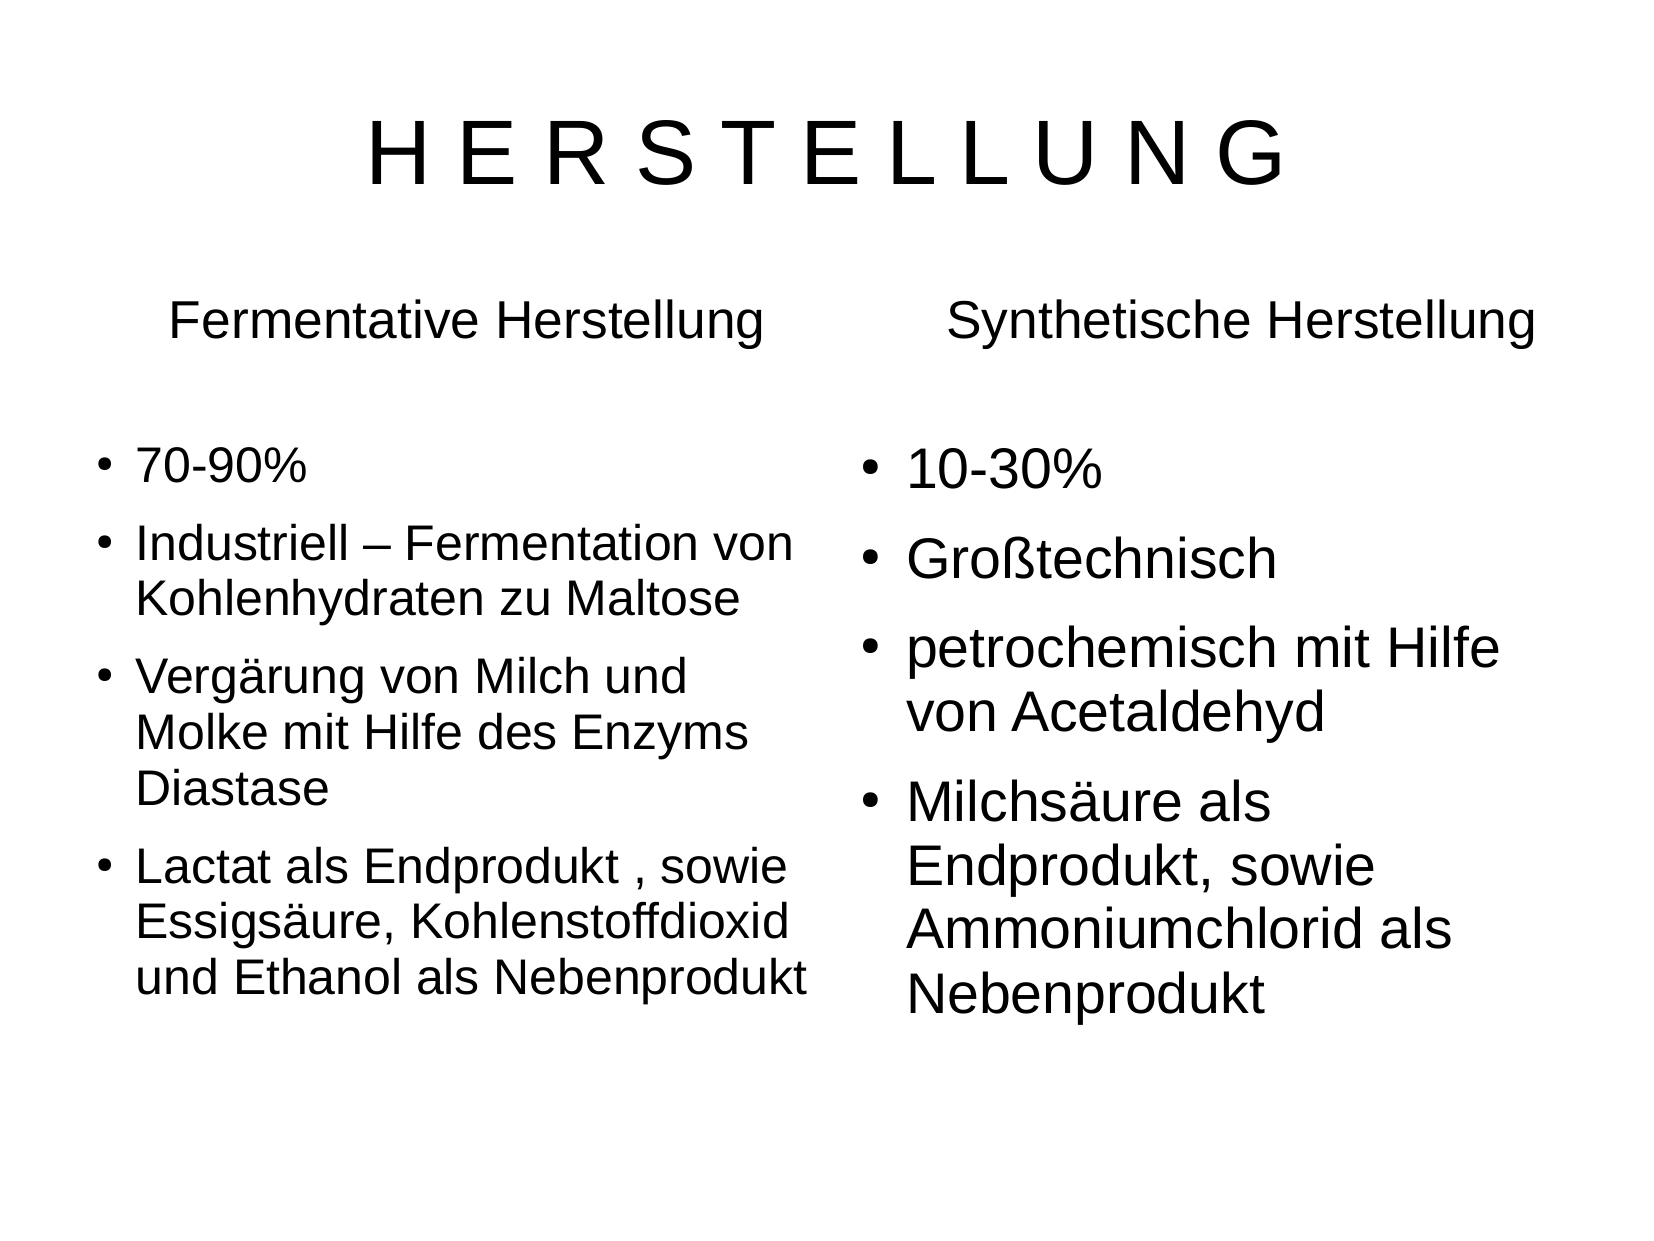

# H E R S T E L L U N G
 Fermentative Herstellung
 Synthetische Herstellung
70-90%
Industriell – Fermentation von Kohlenhydraten zu Maltose
Vergärung von Milch und Molke mit Hilfe des Enzyms Diastase
Lactat als Endprodukt , sowie Essigsäure, Kohlenstoffdioxid und Ethanol als Nebenprodukt
10-30%
Großtechnisch
petrochemisch mit Hilfe von Acetaldehyd
Milchsäure als Endprodukt, sowie Ammoniumchlorid als Nebenprodukt